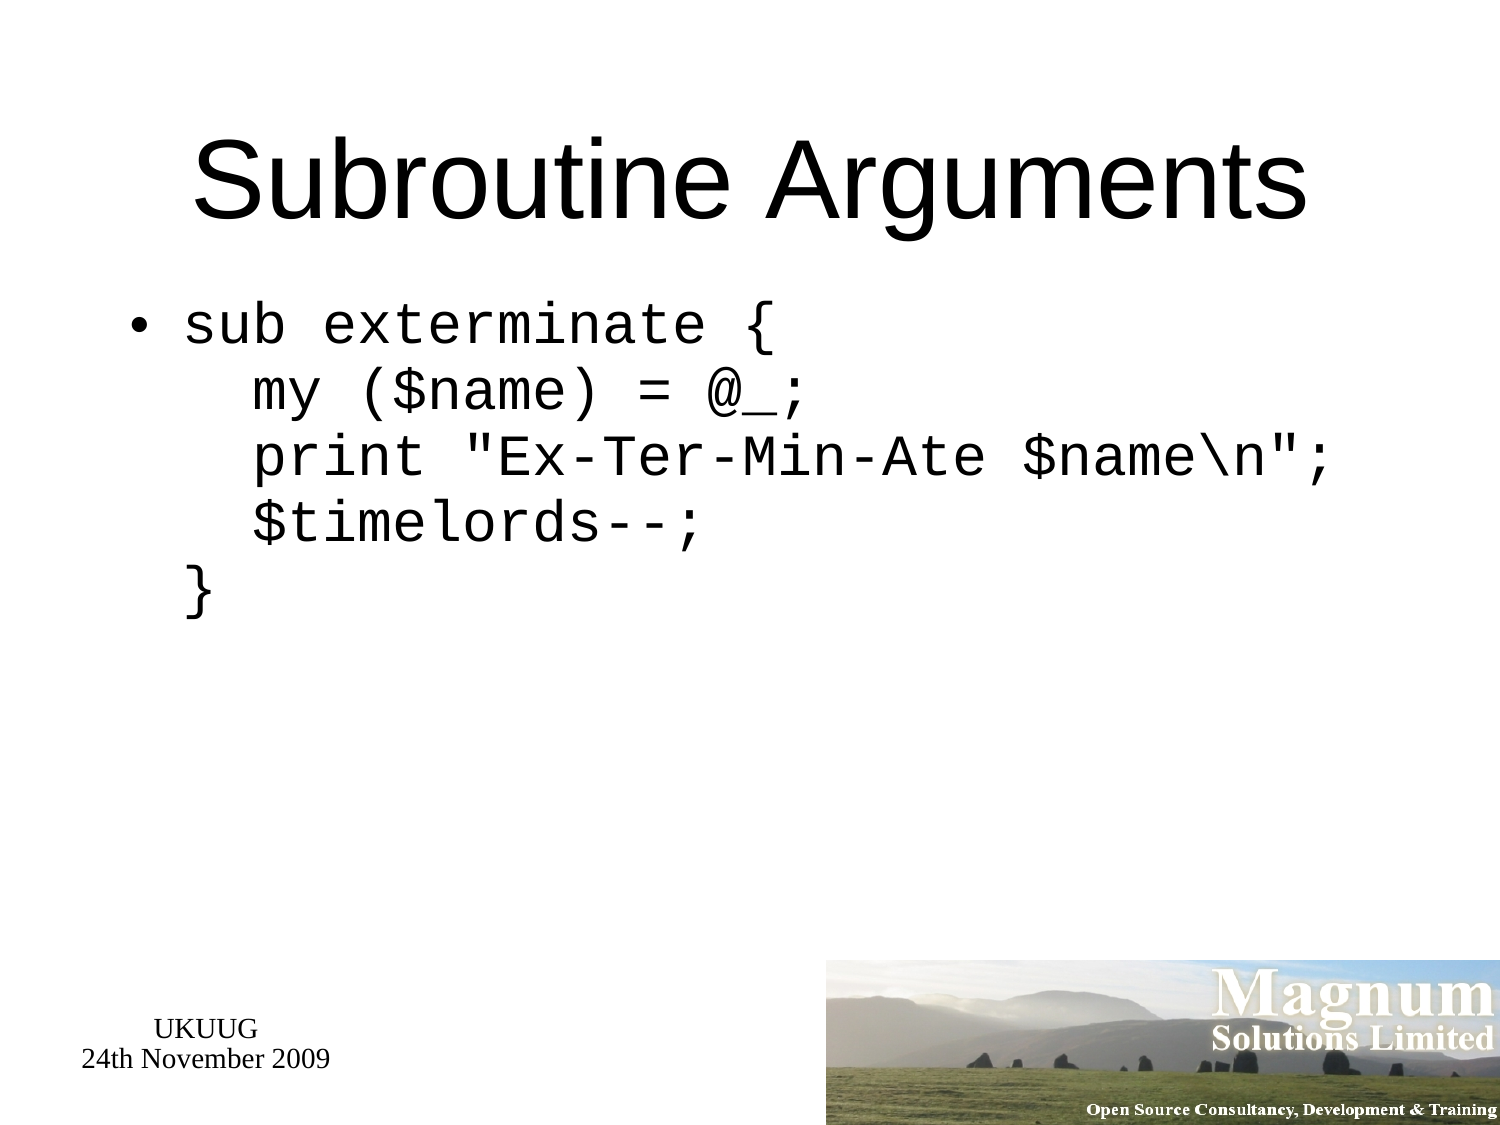

# Subroutine Arguments
sub exterminate {
 my ($name) = @_;
 print "Ex-Ter-Min-Ate $name\n";
 $timelords--;
}
106